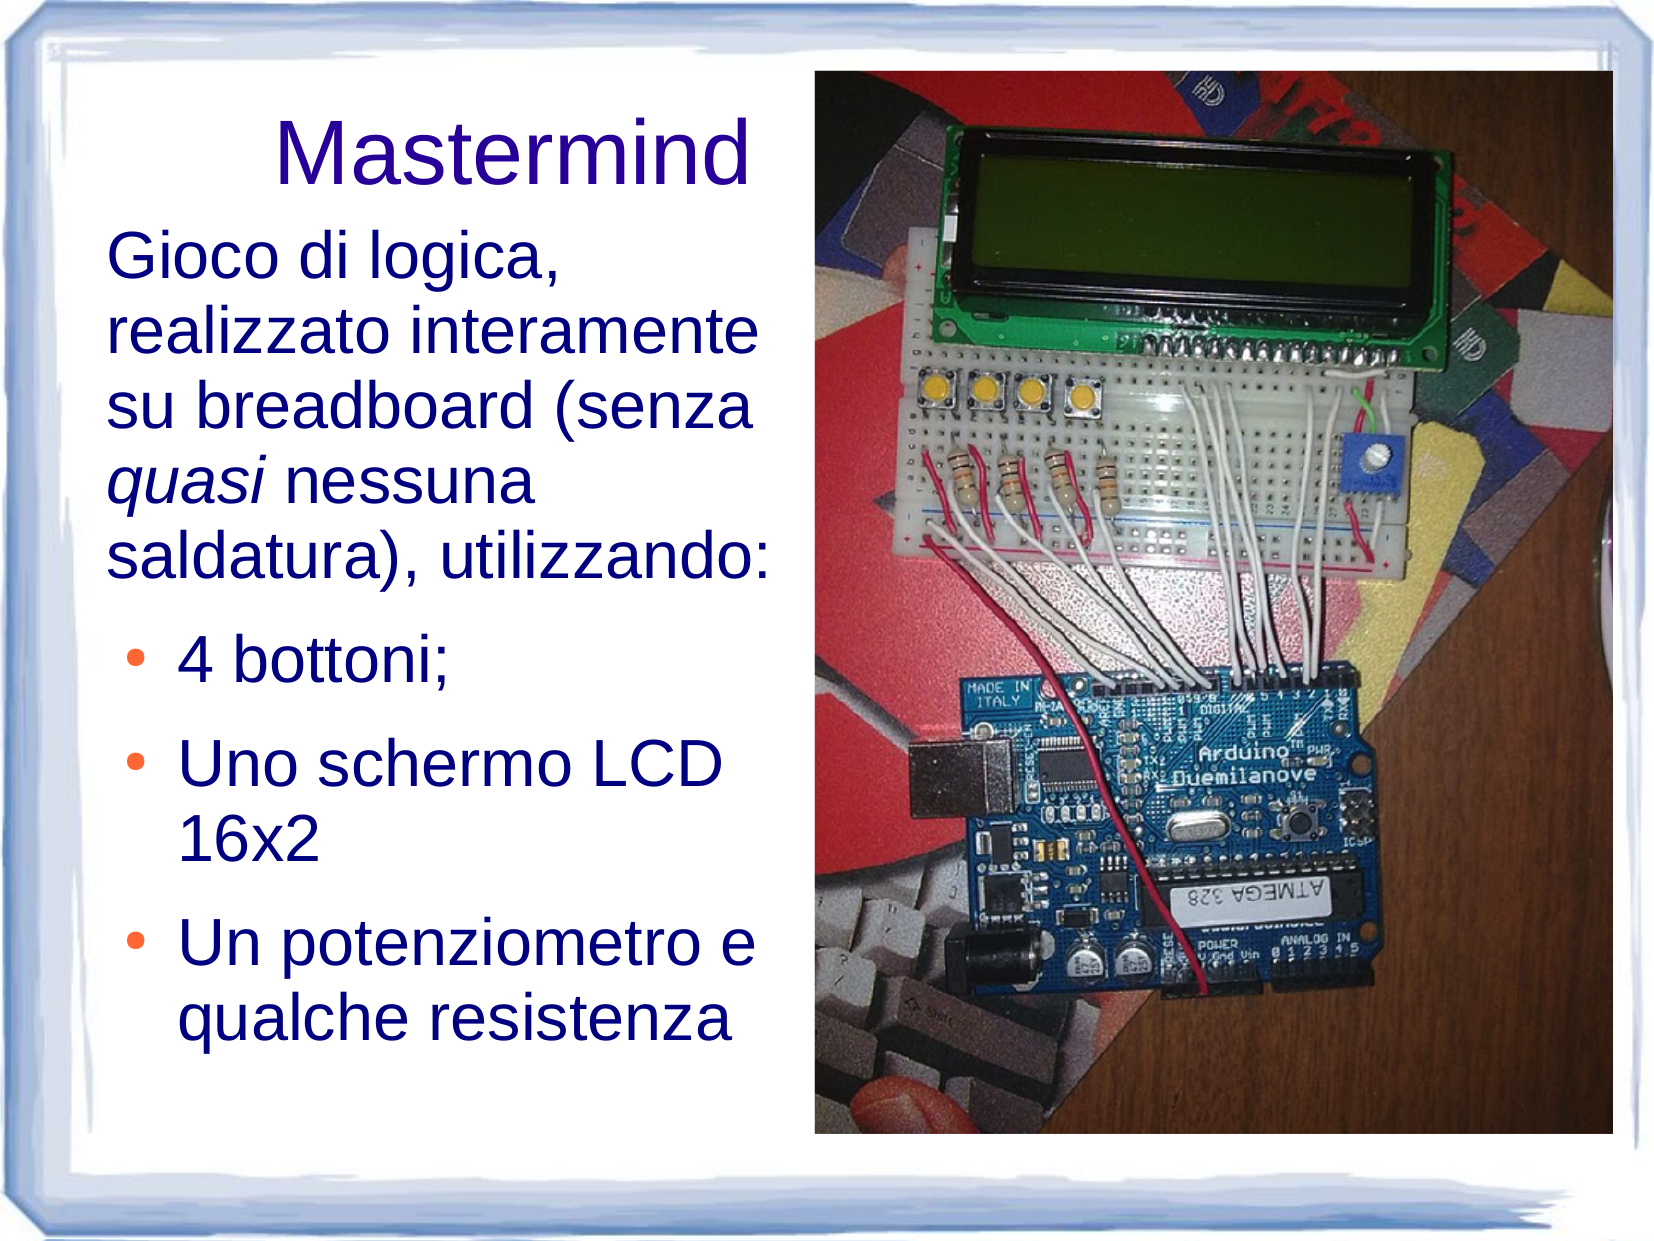

# Mastermind
Gioco di logica, realizzato interamente su breadboard (senza quasi nessuna saldatura), utilizzando:
4 bottoni;
Uno schermo LCD 16x2
Un potenziometro e qualche resistenza